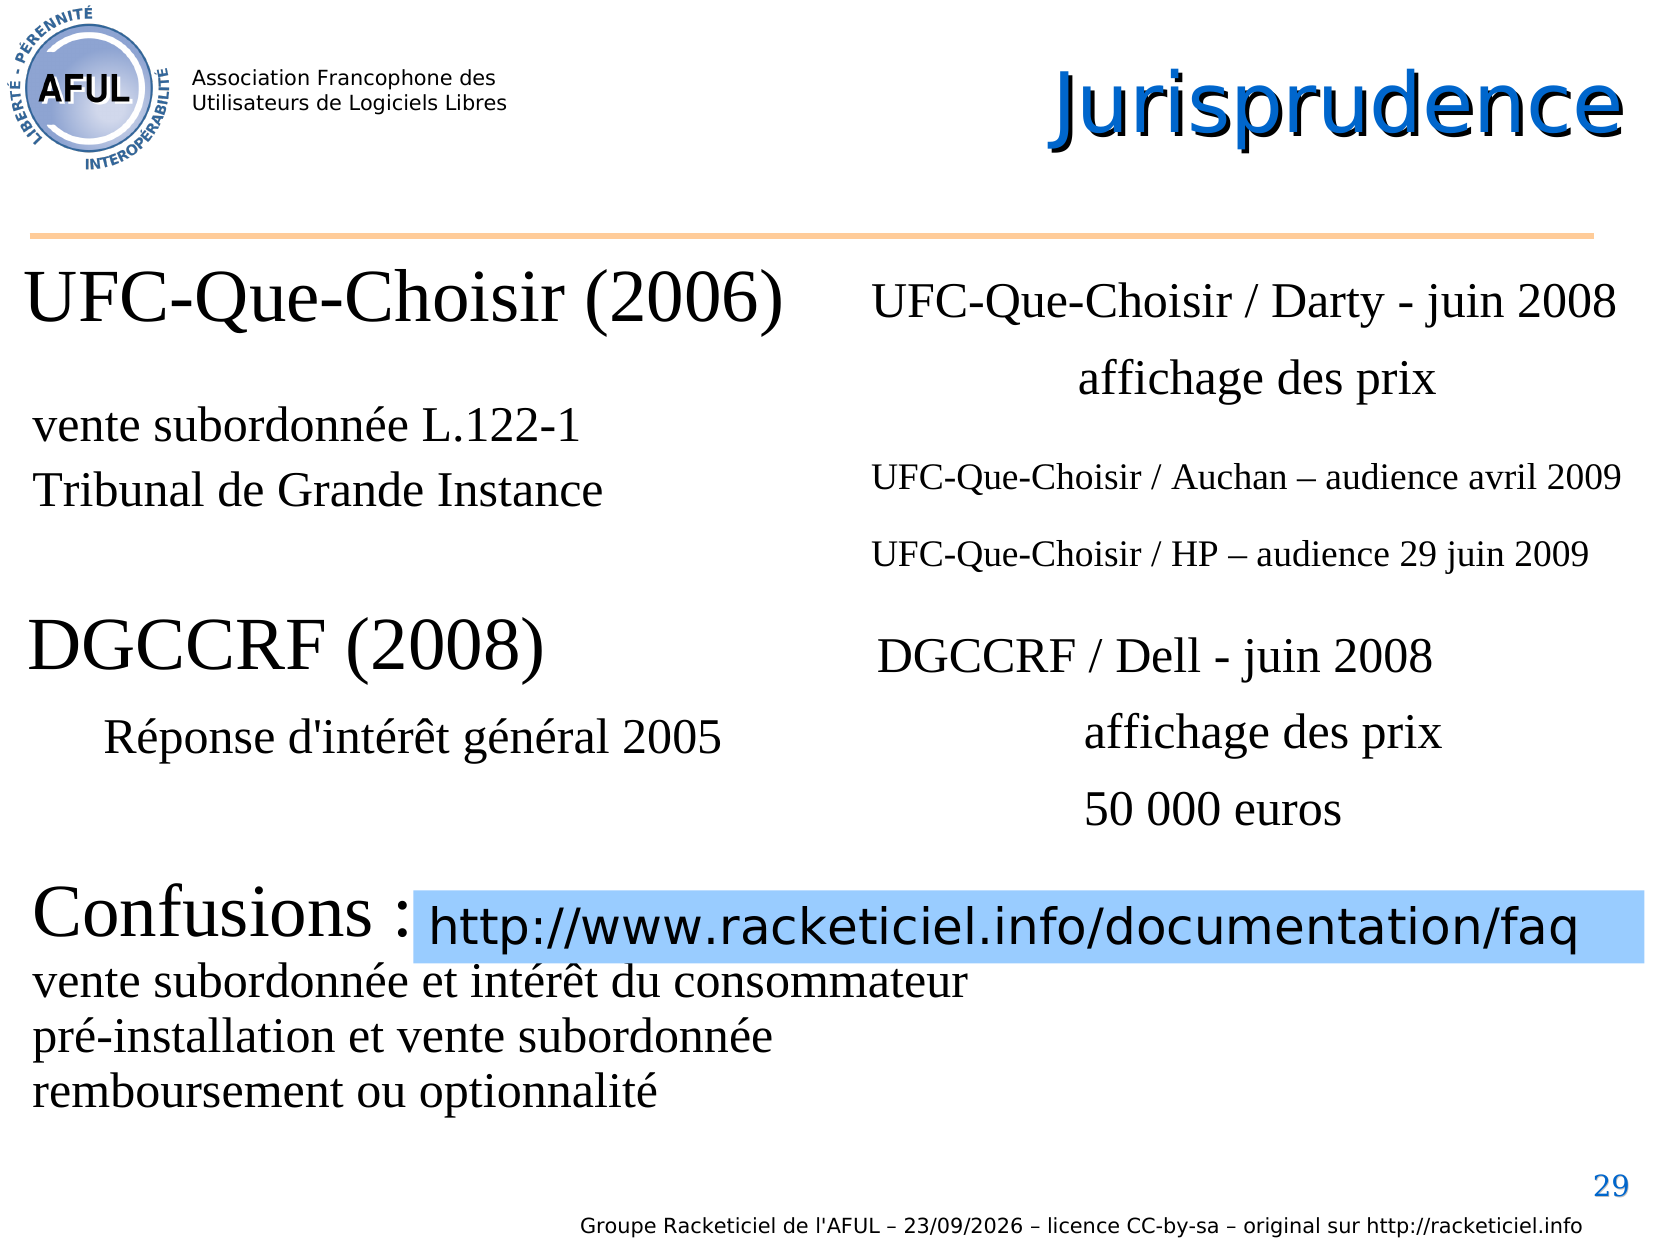

# Jurisprudence
UFC-Que-Choisir (2006)
UFC-Que-Choisir / Darty - juin 2008
affichage des prix
vente subordonnée L.122-1
UFC-Que-Choisir / Auchan – audience avril 2009
Tribunal de Grande Instance
UFC-Que-Choisir / HP – audience 29 juin 2009
DGCCRF (2008)
DGCCRF / Dell - juin 2008
affichage des prix
Réponse d'intérêt général 2005
50 000 euros
Confusions :
vente subordonnée et intérêt du consommateur
pré-installation et vente subordonnée
remboursement ou optionnalité
http://www.racketiciel.info/documentation/faq
29